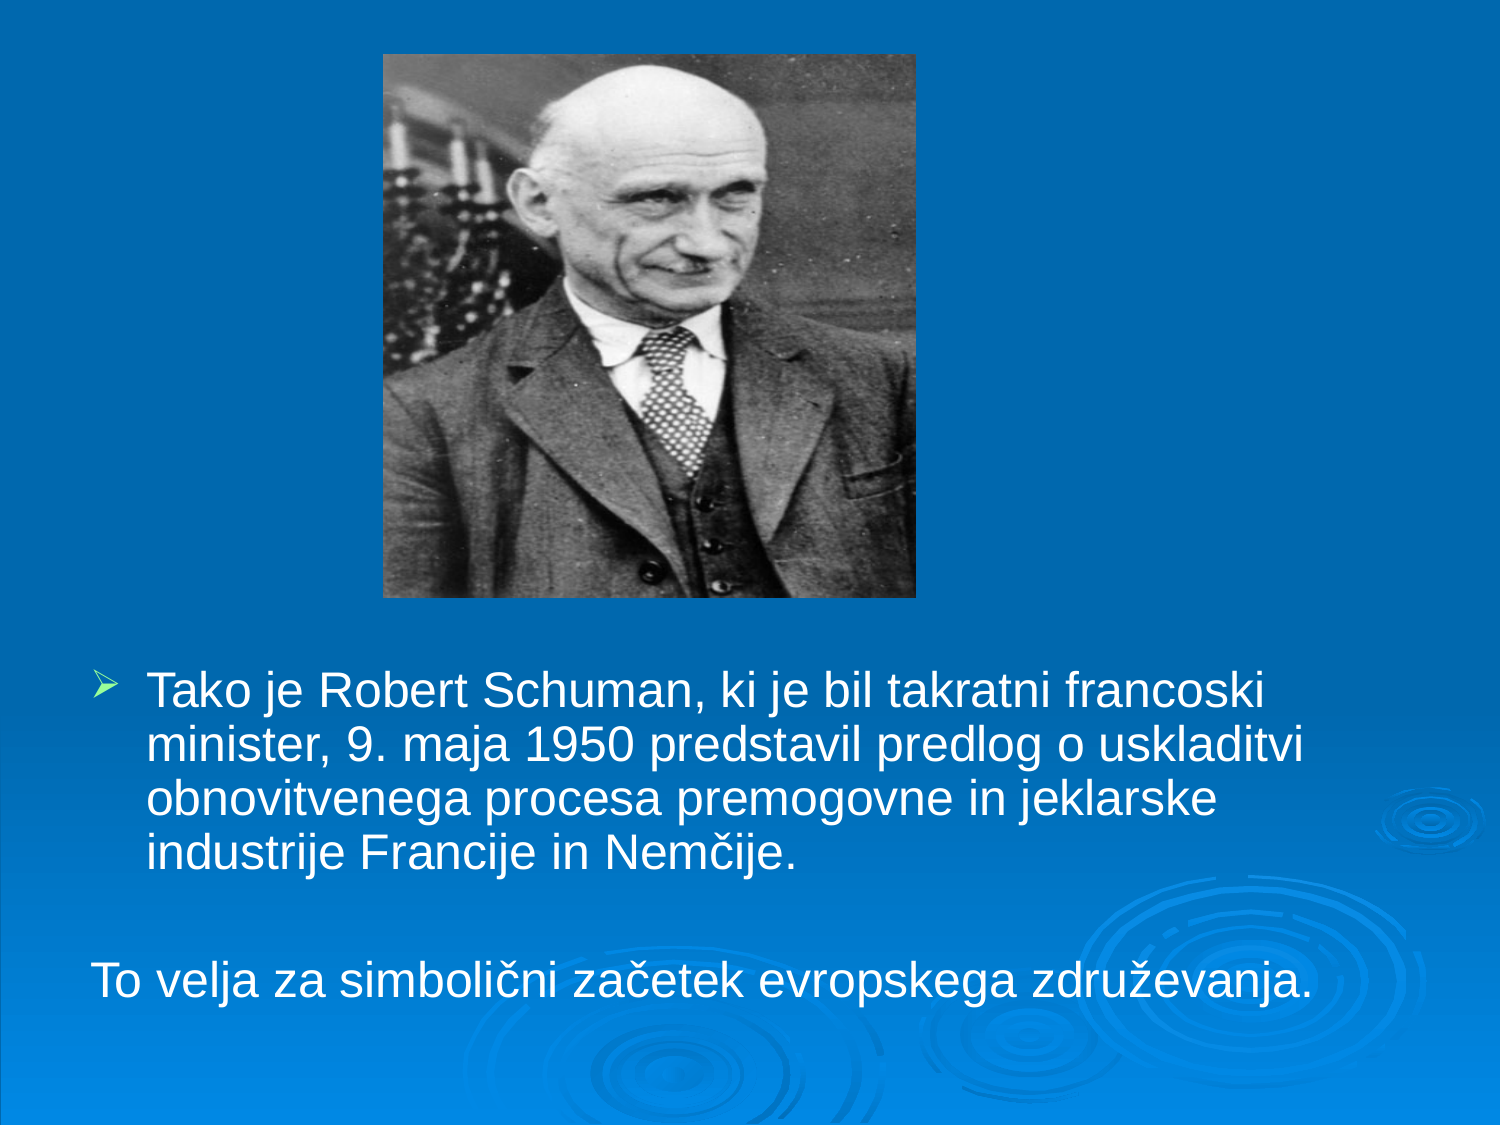

#
Tako je Robert Schuman, ki je bil takratni francoski minister, 9. maja 1950 predstavil predlog o uskladitvi obnovitvenega procesa premogovne in jeklarske industrije Francije in Nemčije.
To velja za simbolični začetek evropskega združevanja.